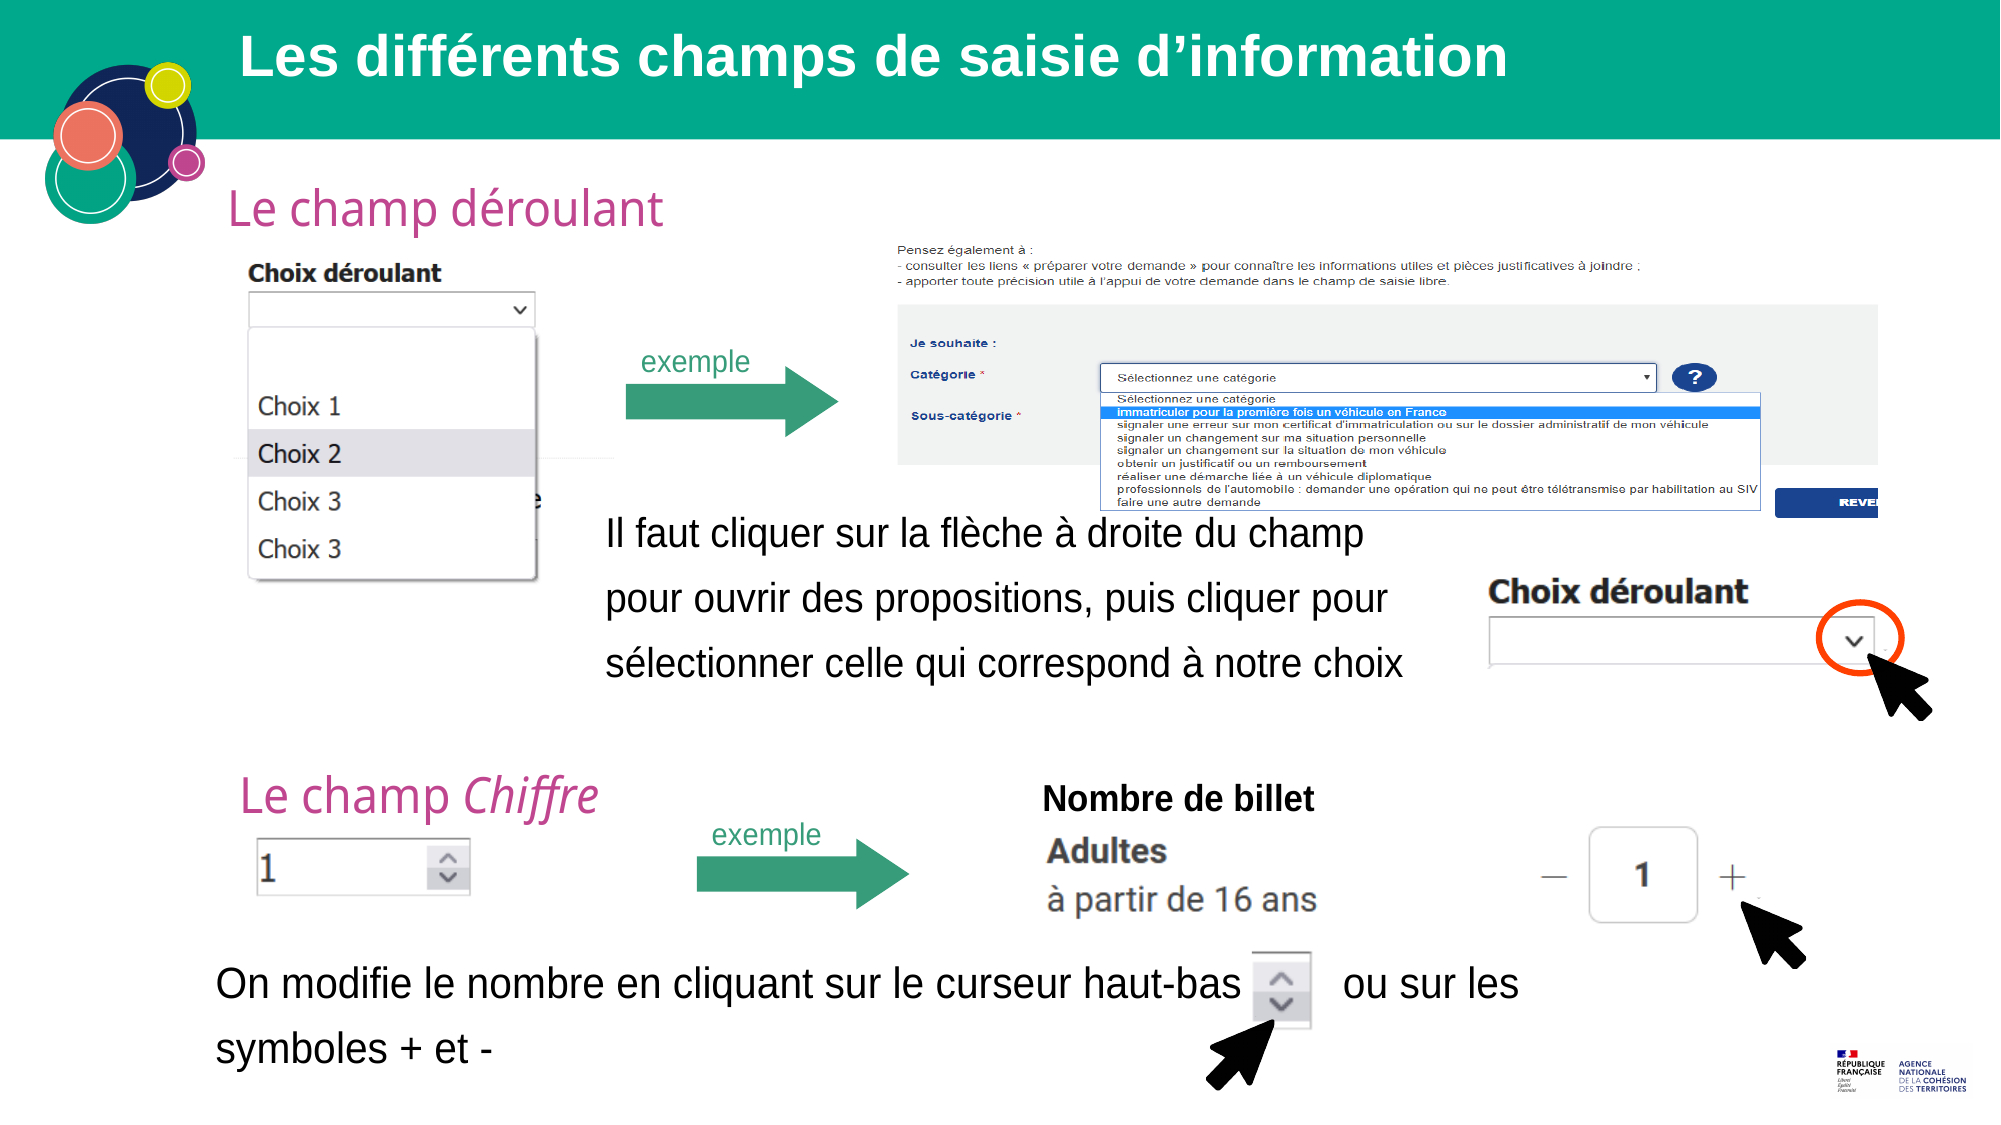

Les différents champs de saisie d’information
Le champ déroulant
Le champ déroulant
1
exemple
Il faut cliquer sur la flèche à droite du champ
pour ouvrir des propositions, puis cliquer pour sélectionner celle qui correspond à notre choix
Nombre de billet
Le champ Chiffre
exemple
On modifie le nombre en cliquant sur le curseur haut-bas ou sur les symboles + et -